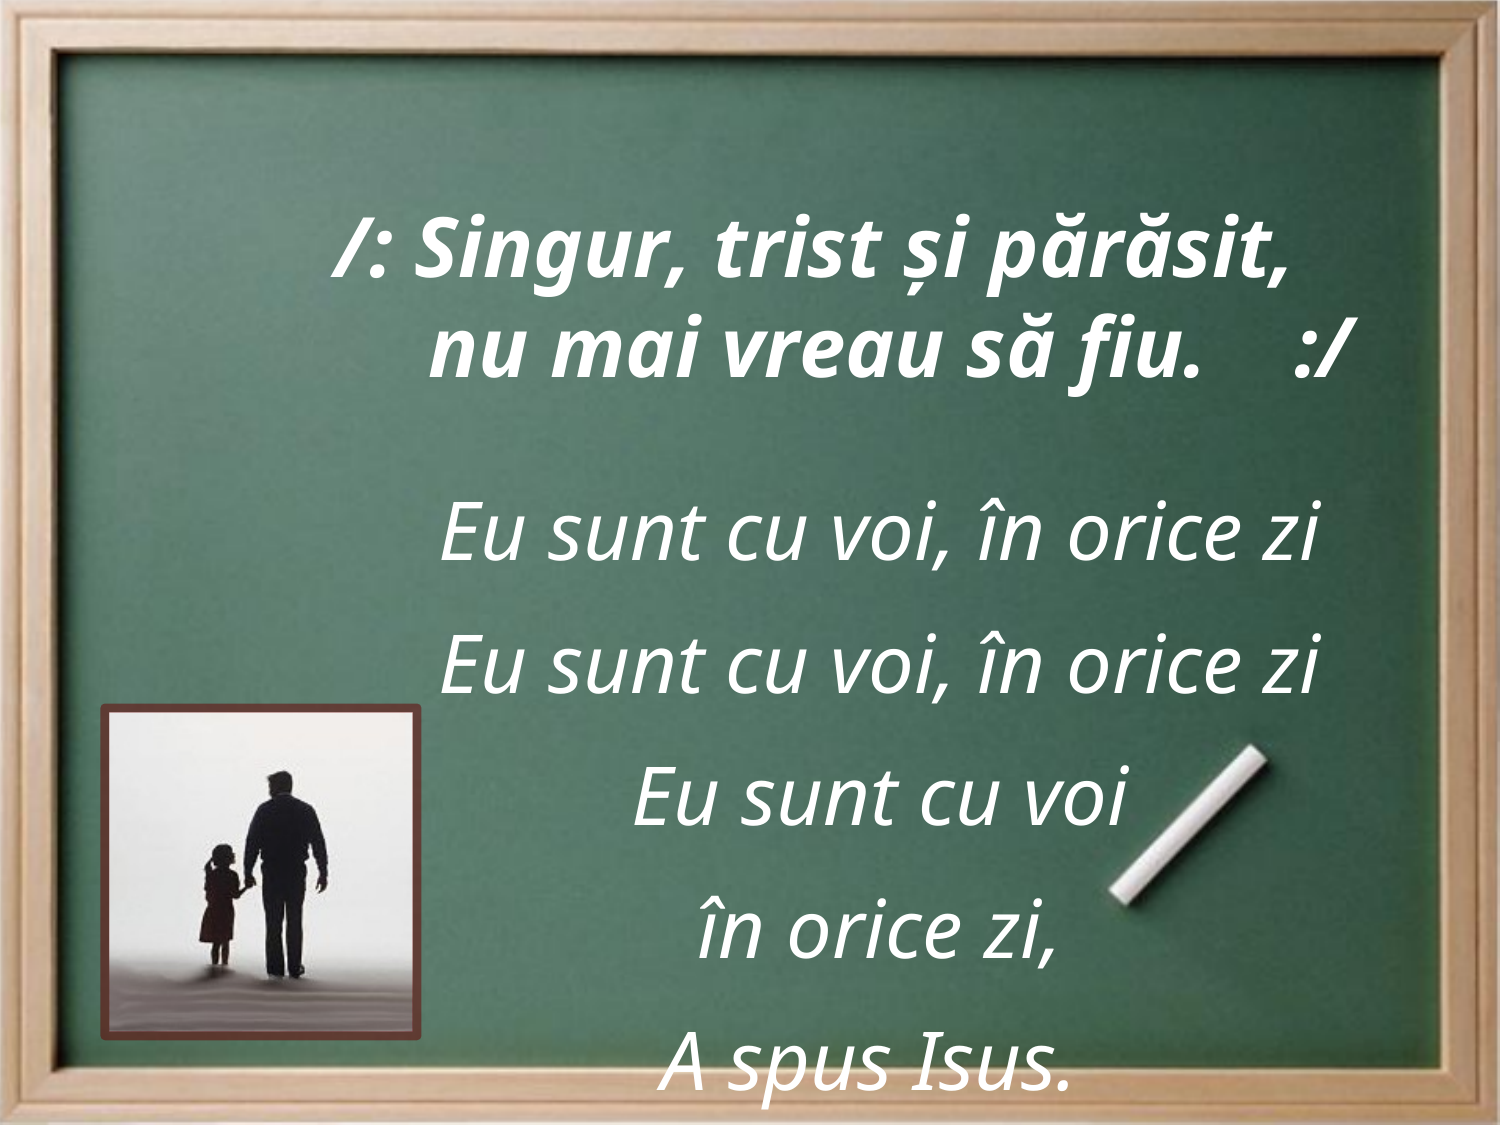

# /: Singur, trist şi părăsit, nu mai vreau să fiu. :/
Eu sunt cu voi, în orice zi
Eu sunt cu voi, în orice zi
Eu sunt cu voi
în orice zi,
A spus Isus.